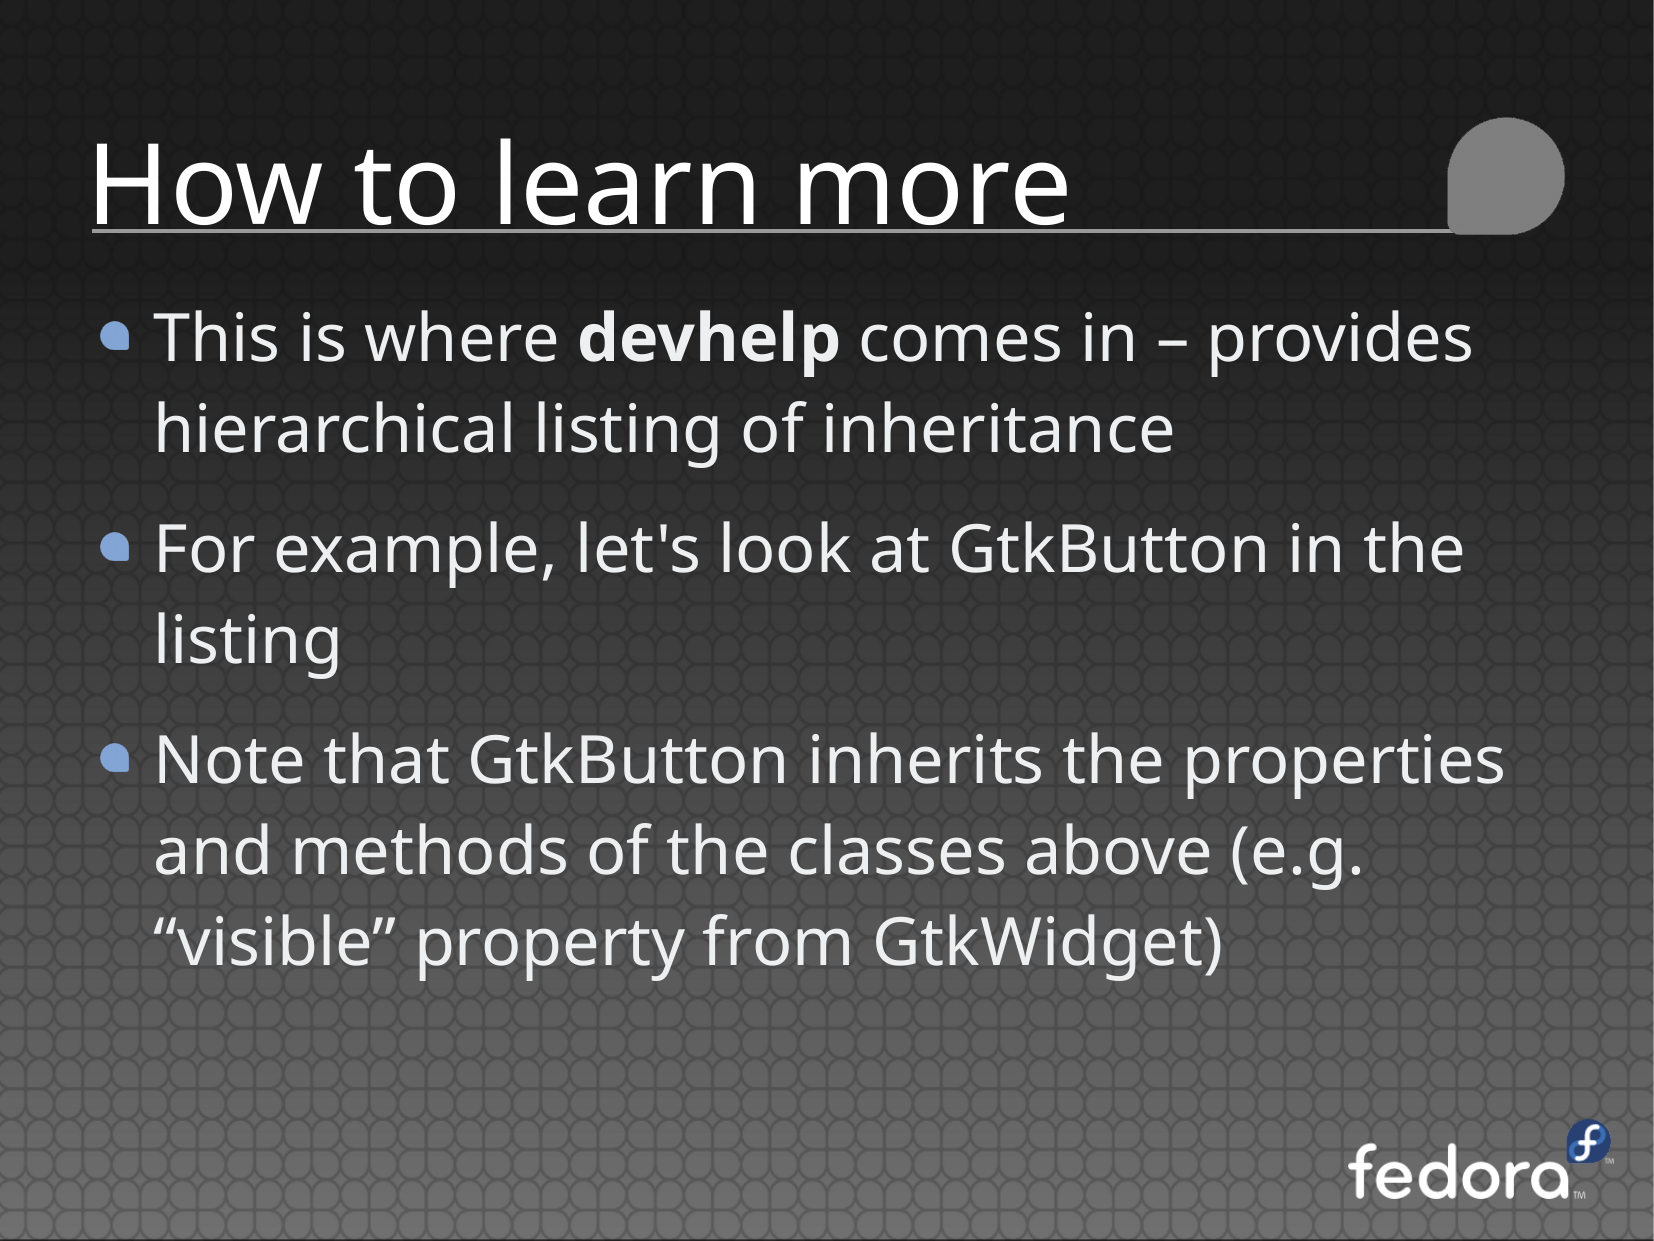

# How to learn more
This is where devhelp comes in – provides hierarchical listing of inheritance
For example, let's look at GtkButton in the listing
Note that GtkButton inherits the properties and methods of the classes above (e.g. “visible” property from GtkWidget)